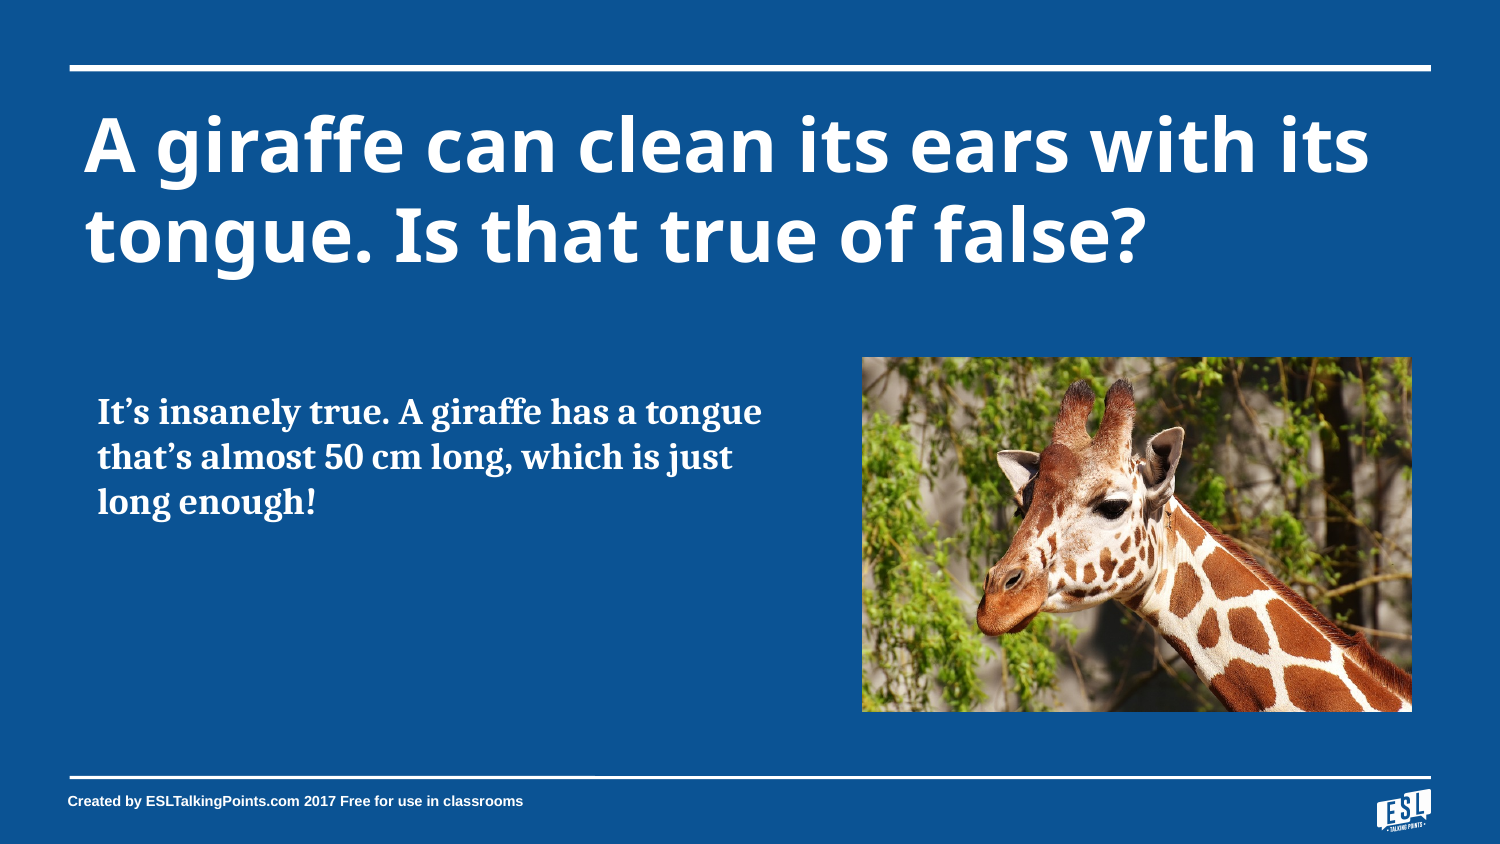

# A giraffe can clean its ears with its tongue. Is that true of false?
It’s insanely true. A giraffe has a tongue that’s almost 50 cm long, which is just long enough!
Created by ESLTalkingPoints.com 2017 Free for use in classrooms